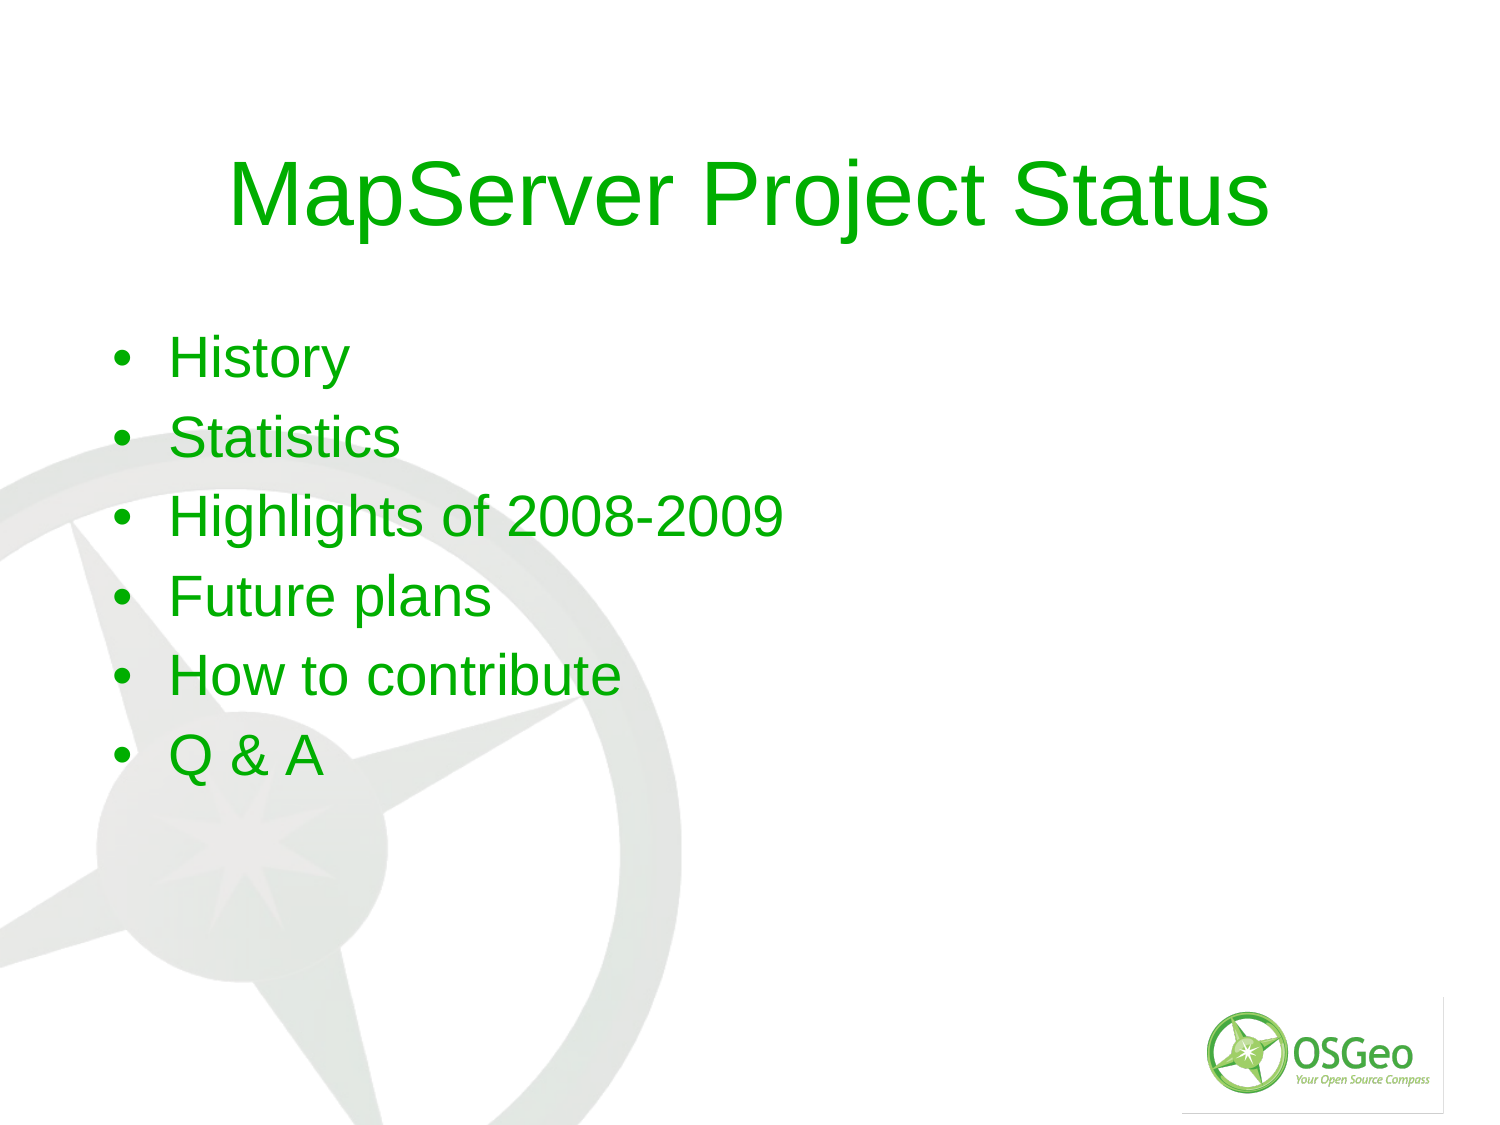

# MapServer Project Status
History
Statistics
Highlights of 2008-2009
Future plans
How to contribute
Q & A